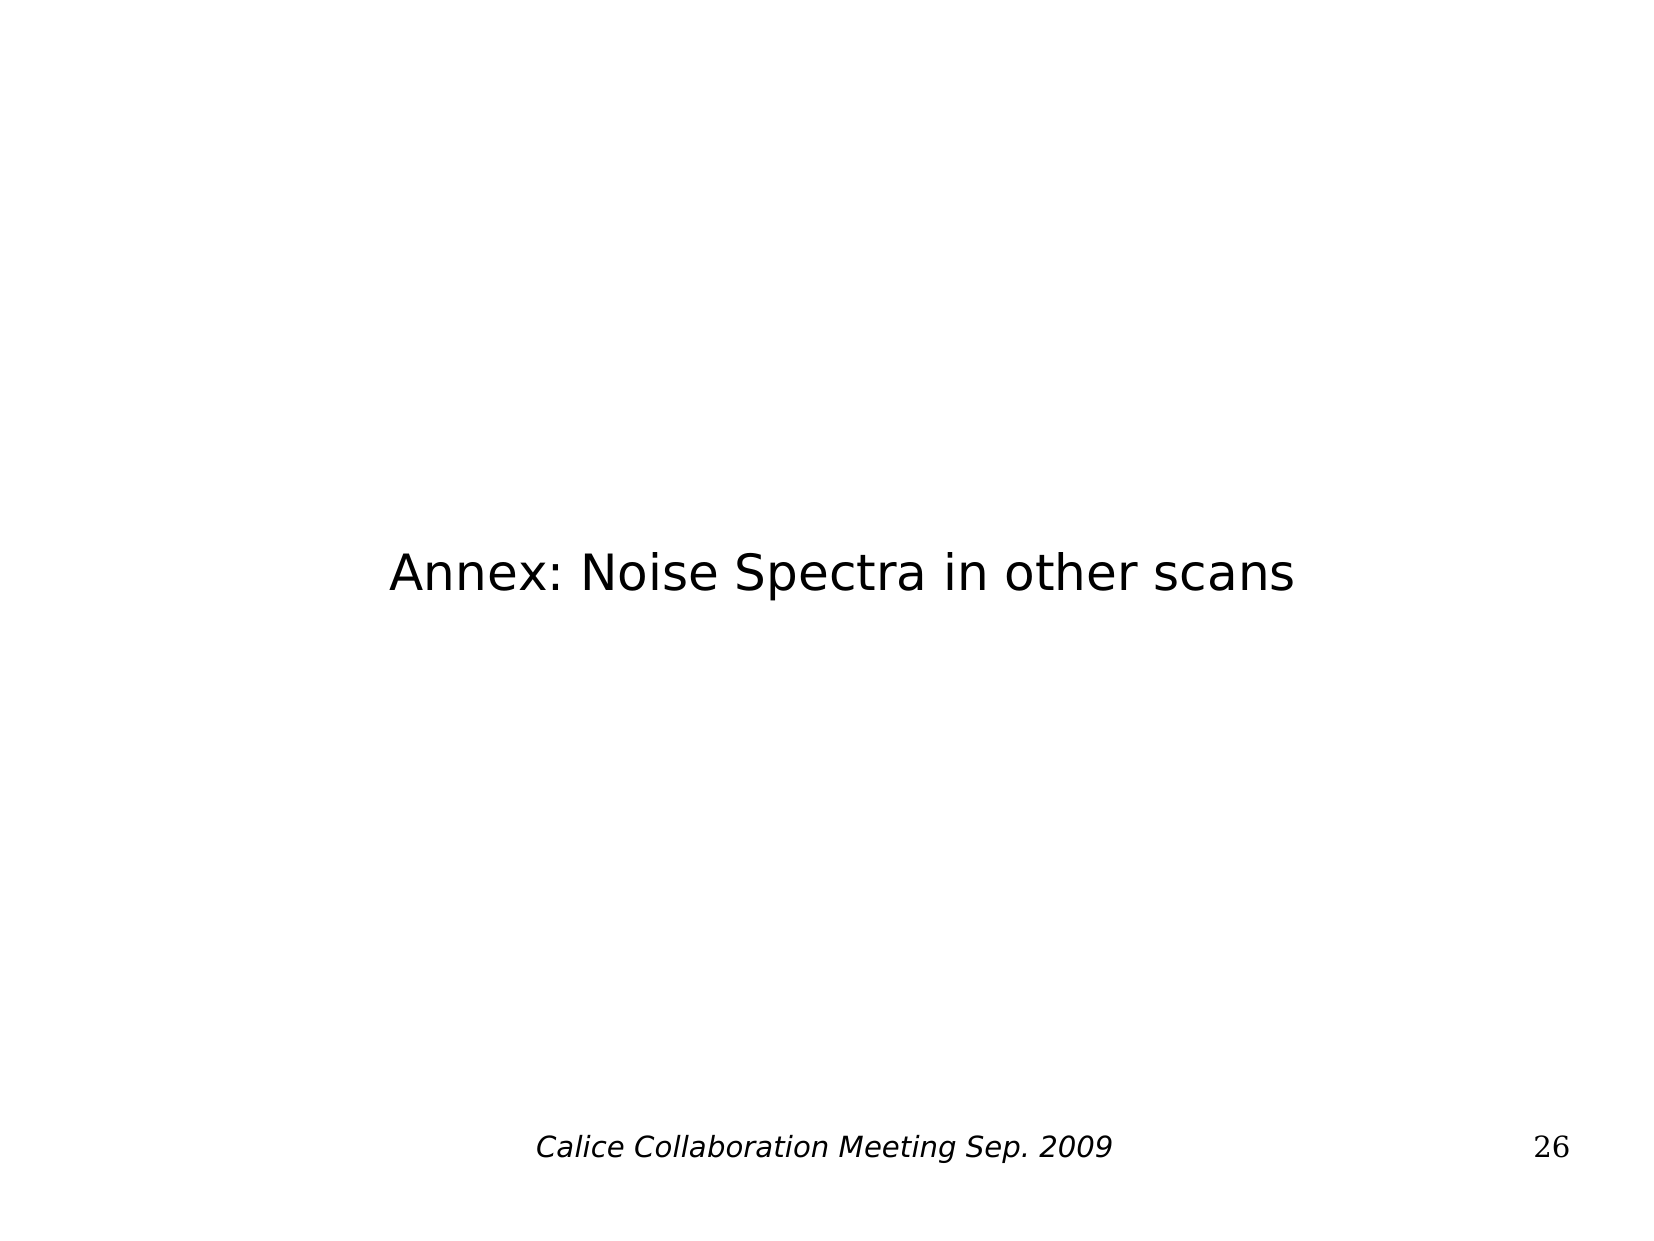

Annex: Noise Spectra in other scans
26